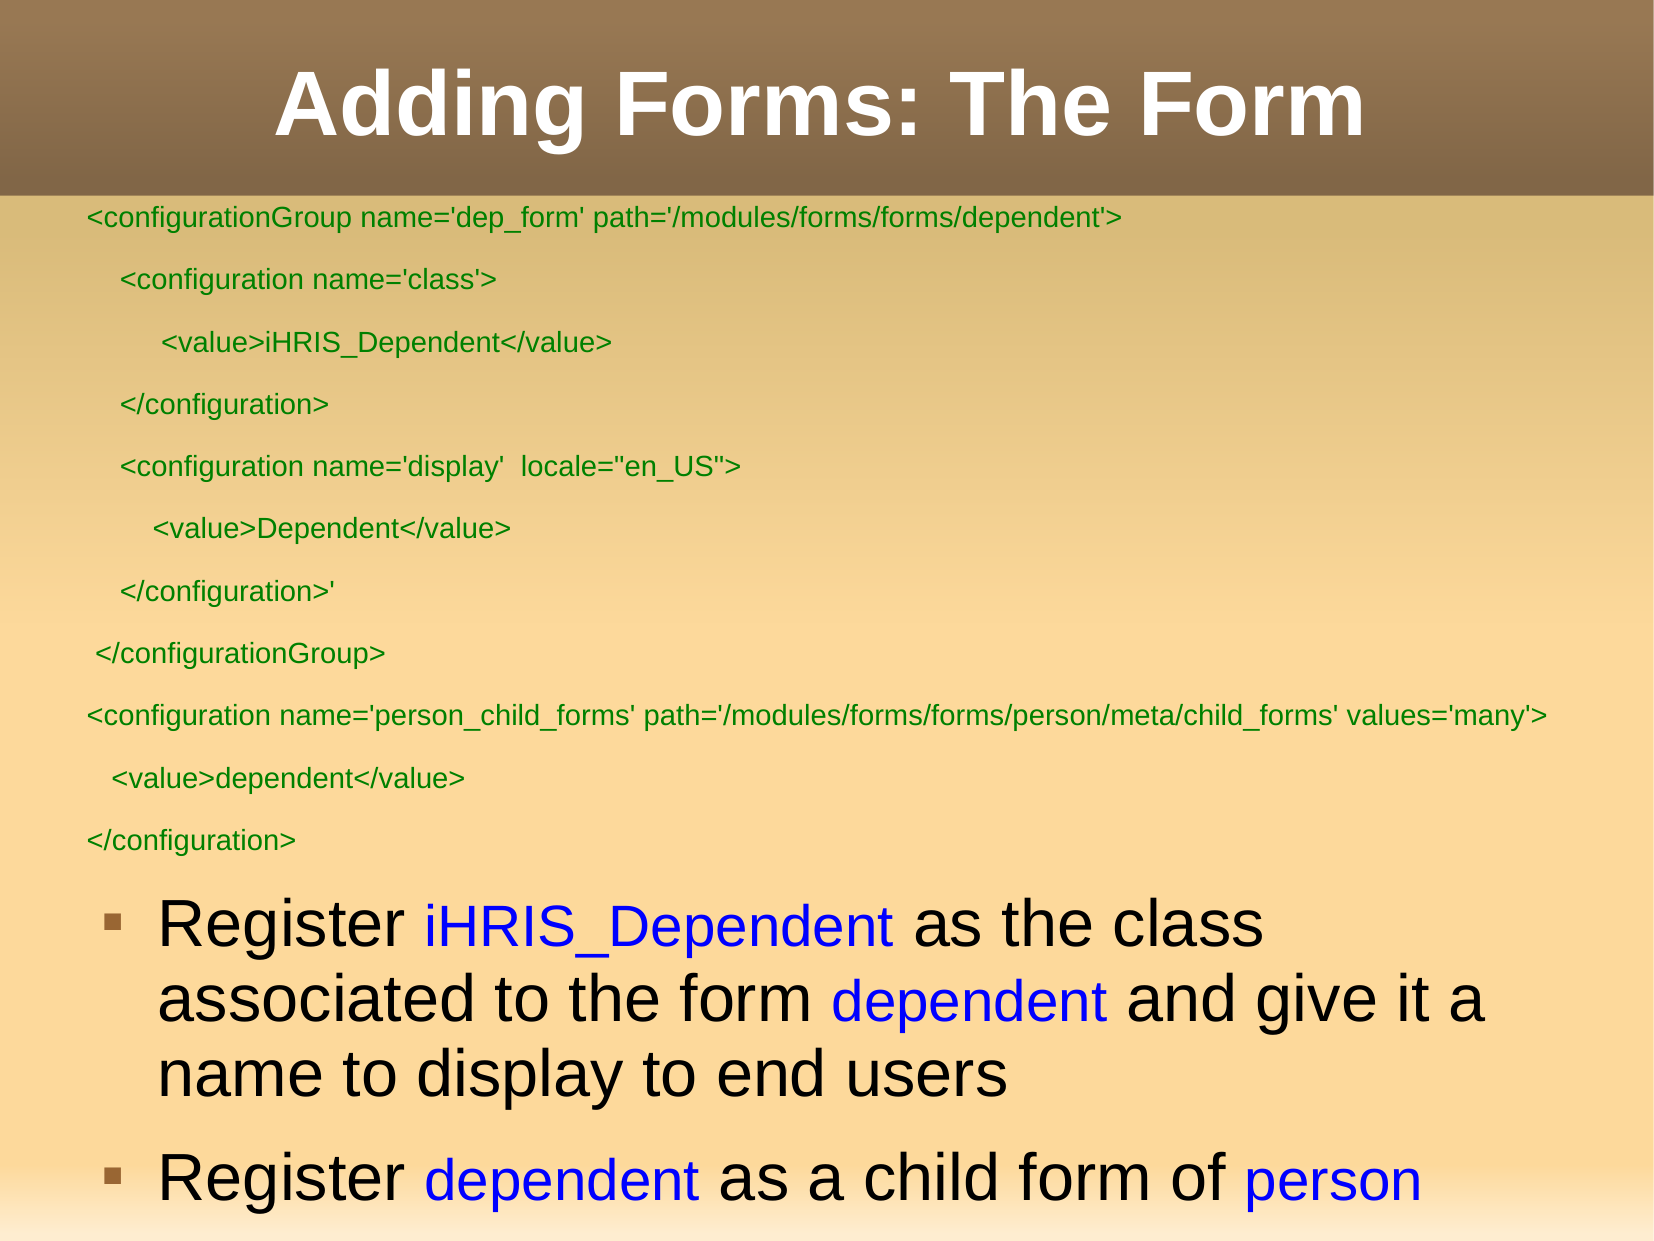

# Adding Forms: The Form
<configurationGroup name='dep_form' path='/modules/forms/forms/dependent'>
 <configuration name='class'>
 <value>iHRIS_Dependent</value>
 </configuration>
 <configuration name='display' locale="en_US">
 <value>Dependent</value>
 </configuration>'
 </configurationGroup>
<configuration name='person_child_forms' path='/modules/forms/forms/person/meta/child_forms' values='many'>
 <value>dependent</value>
</configuration>
Register iHRIS_Dependent as the class associated to the form dependent and give it a name to display to end users
Register dependent as a child form of person